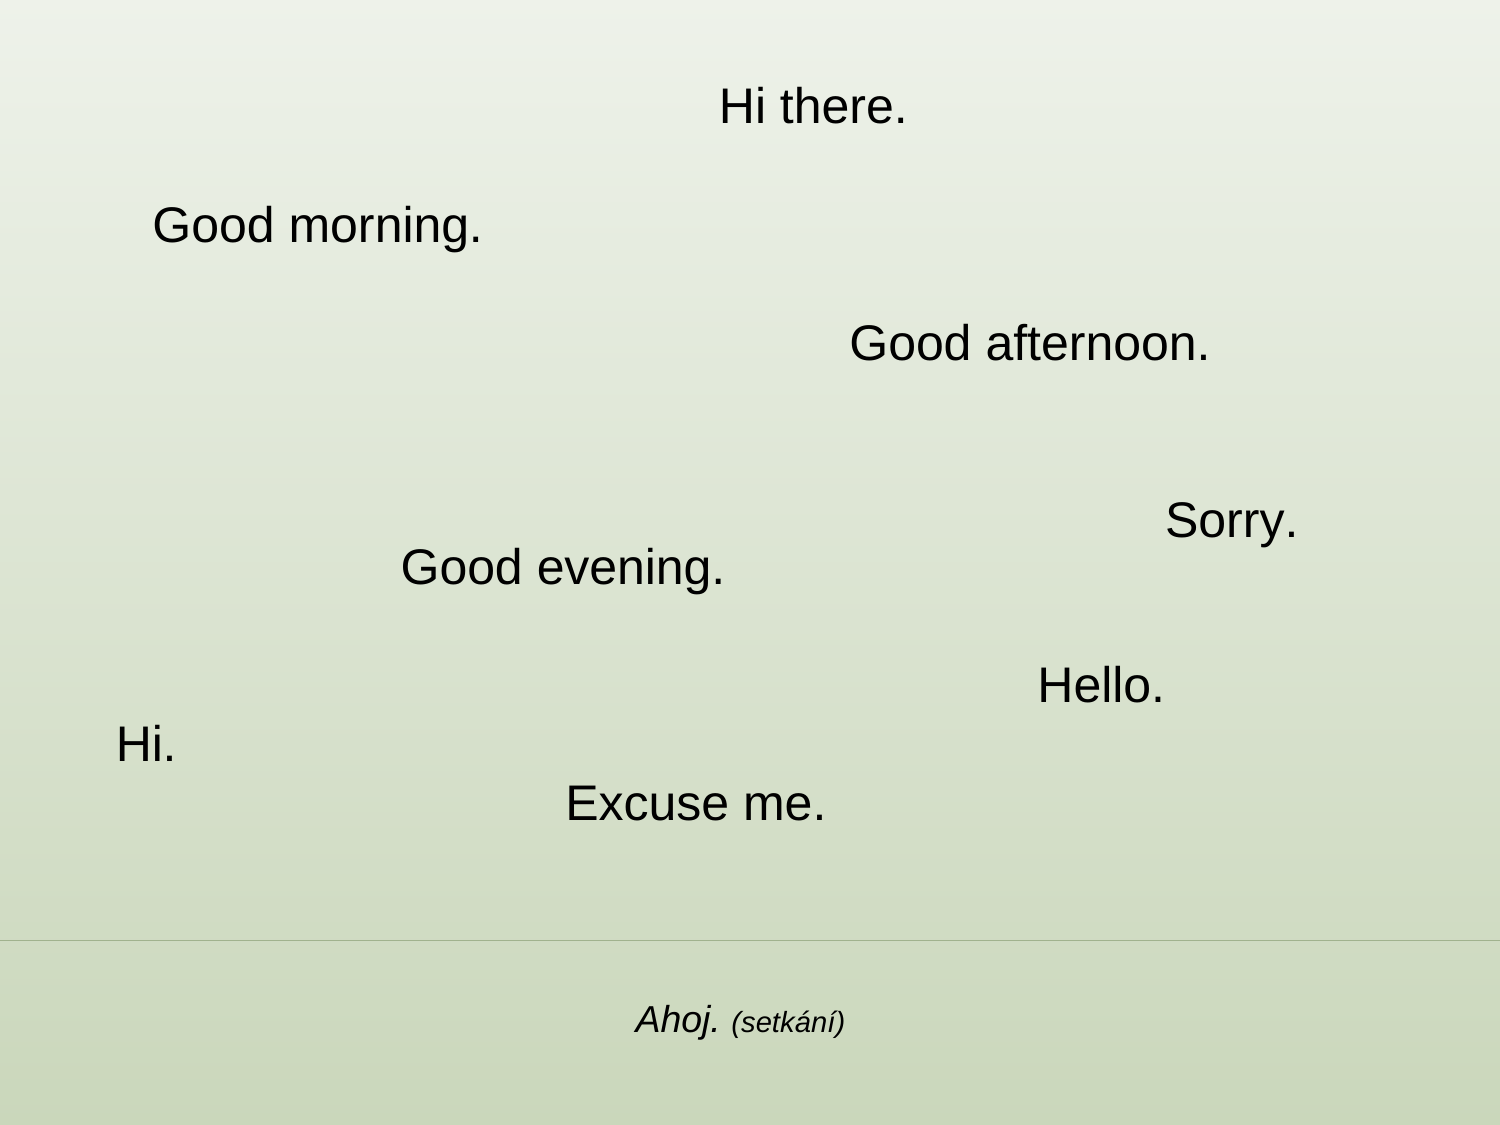

Hi there.
Good morning.
Good afternoon.
Sorry.
Good evening.
Hello.
Hi.
Excuse me.
Ahoj. (setkání)